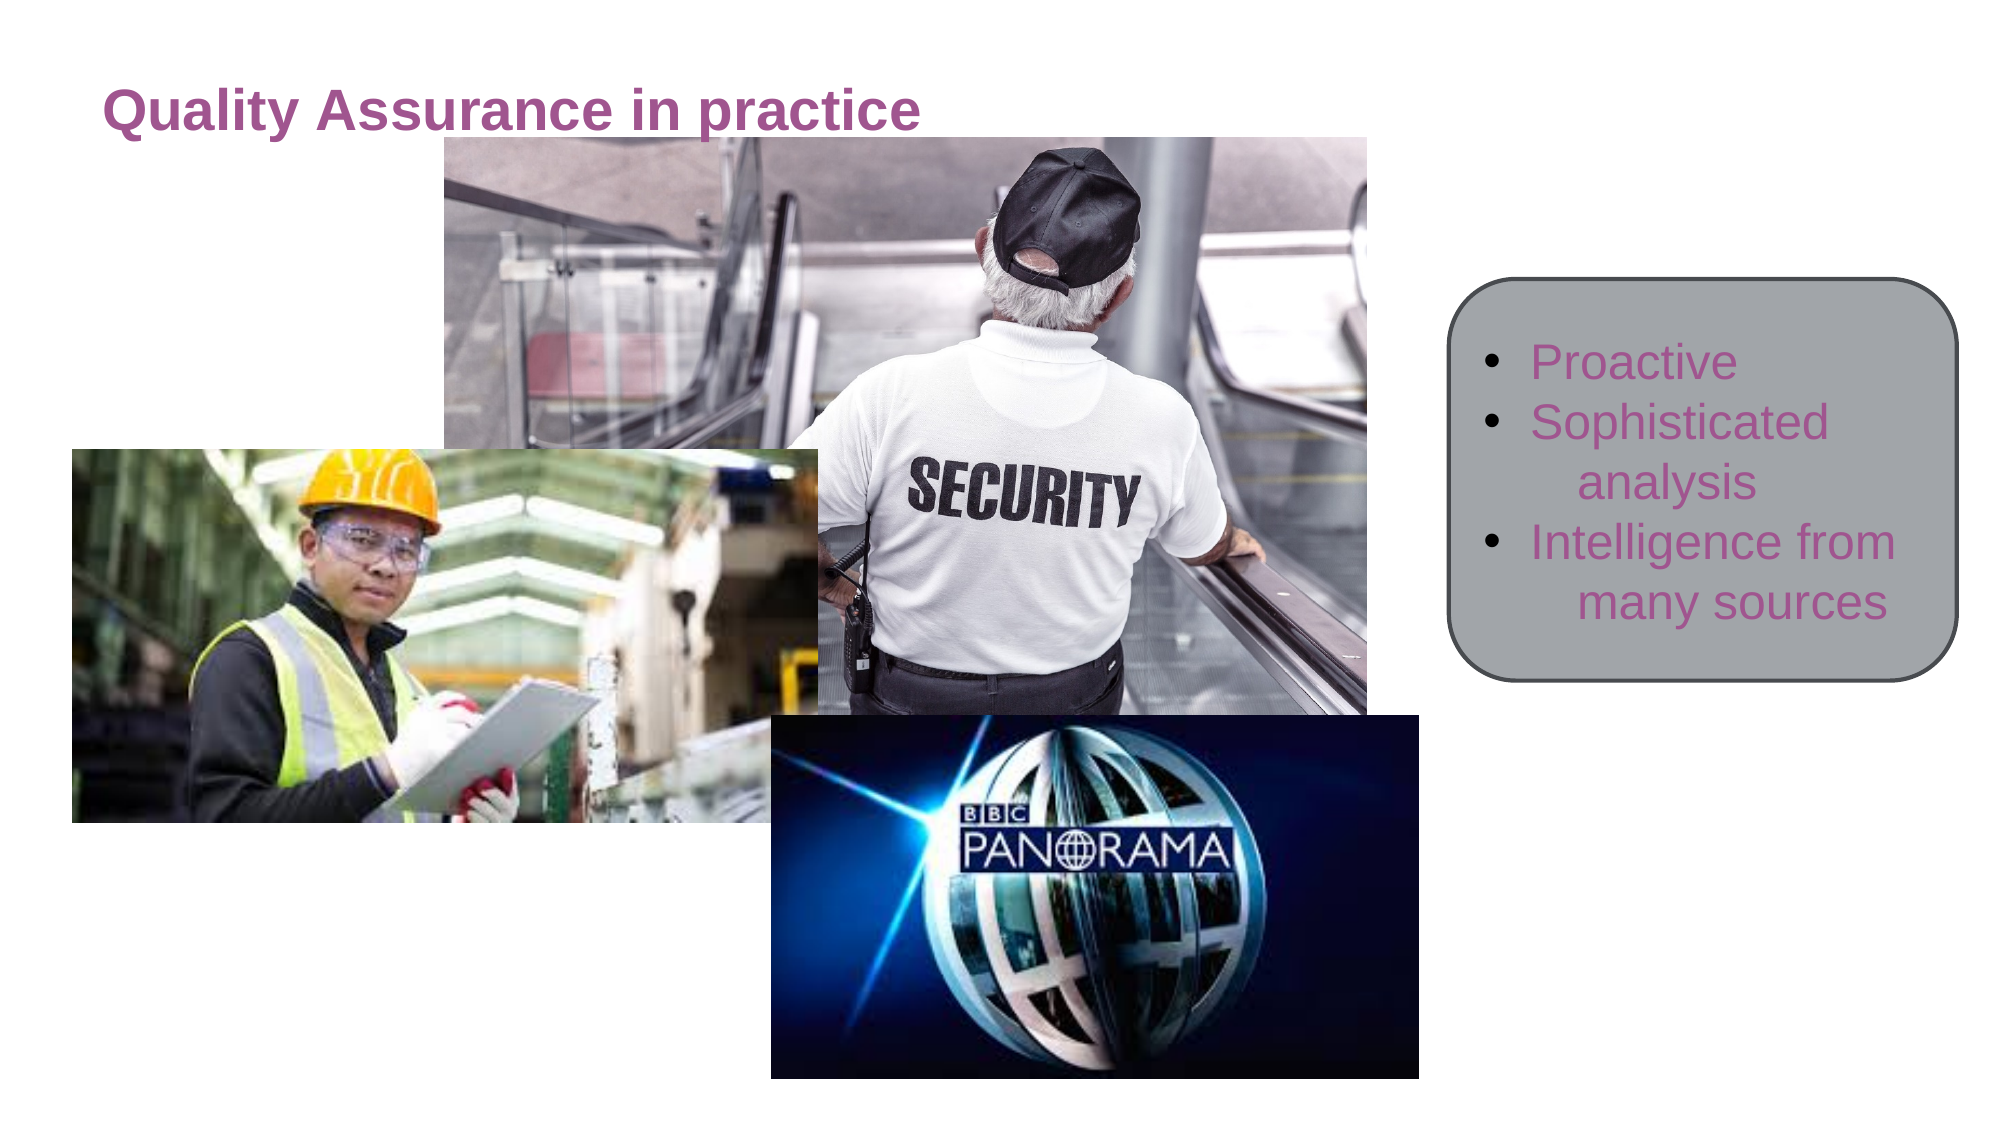

# Quality Assurance in practice
Proactive
Sophisticated analysis
Intelligence from many sources